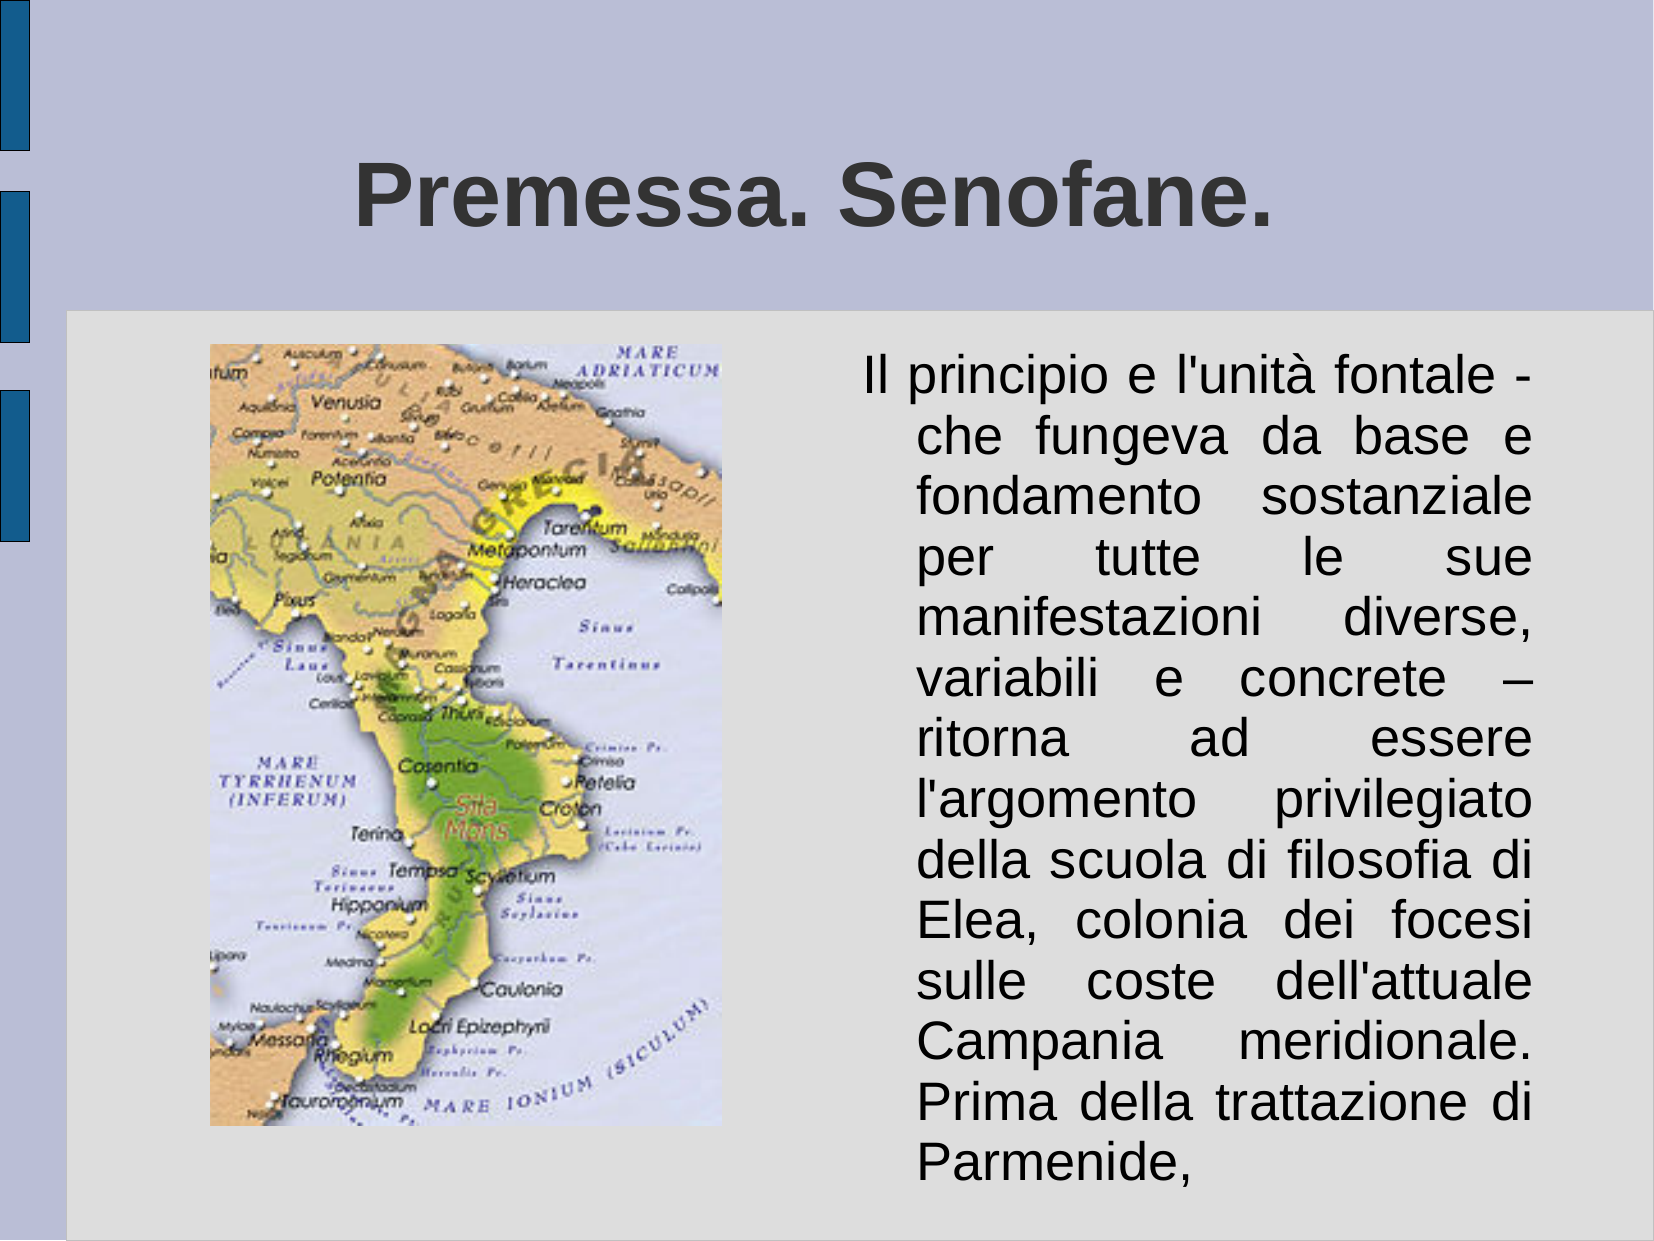

# Premessa. Senofane.
Il principio e l'unità fontale - che fungeva da base e fondamento sostanziale per tutte le sue manifestazioni diverse, variabili e concrete – ritorna ad essere l'argomento privilegiato della scuola di filosofia di Elea, colonia dei focesi sulle coste dell'attuale Campania meridionale. Prima della trattazione di Parmenide,